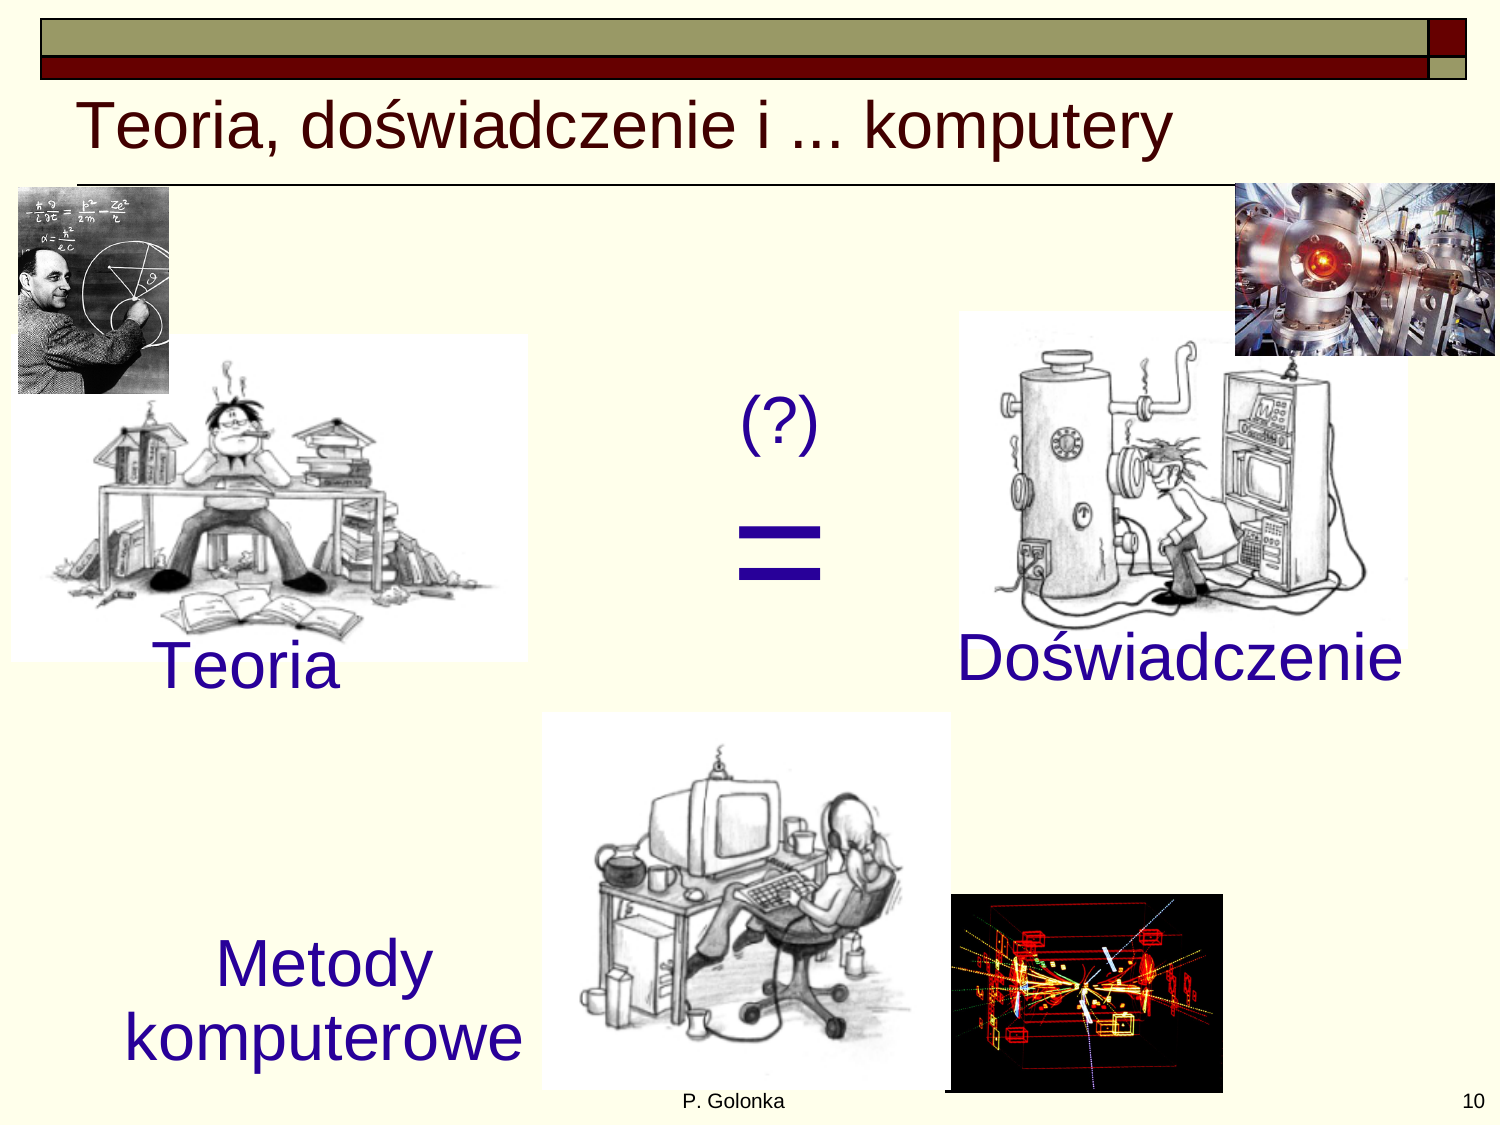

# Teoria, doświadczenie i ... komputery
(?)
=
Doświadczenie
Teoria
Metody
komputerowe
P. Golonka
10